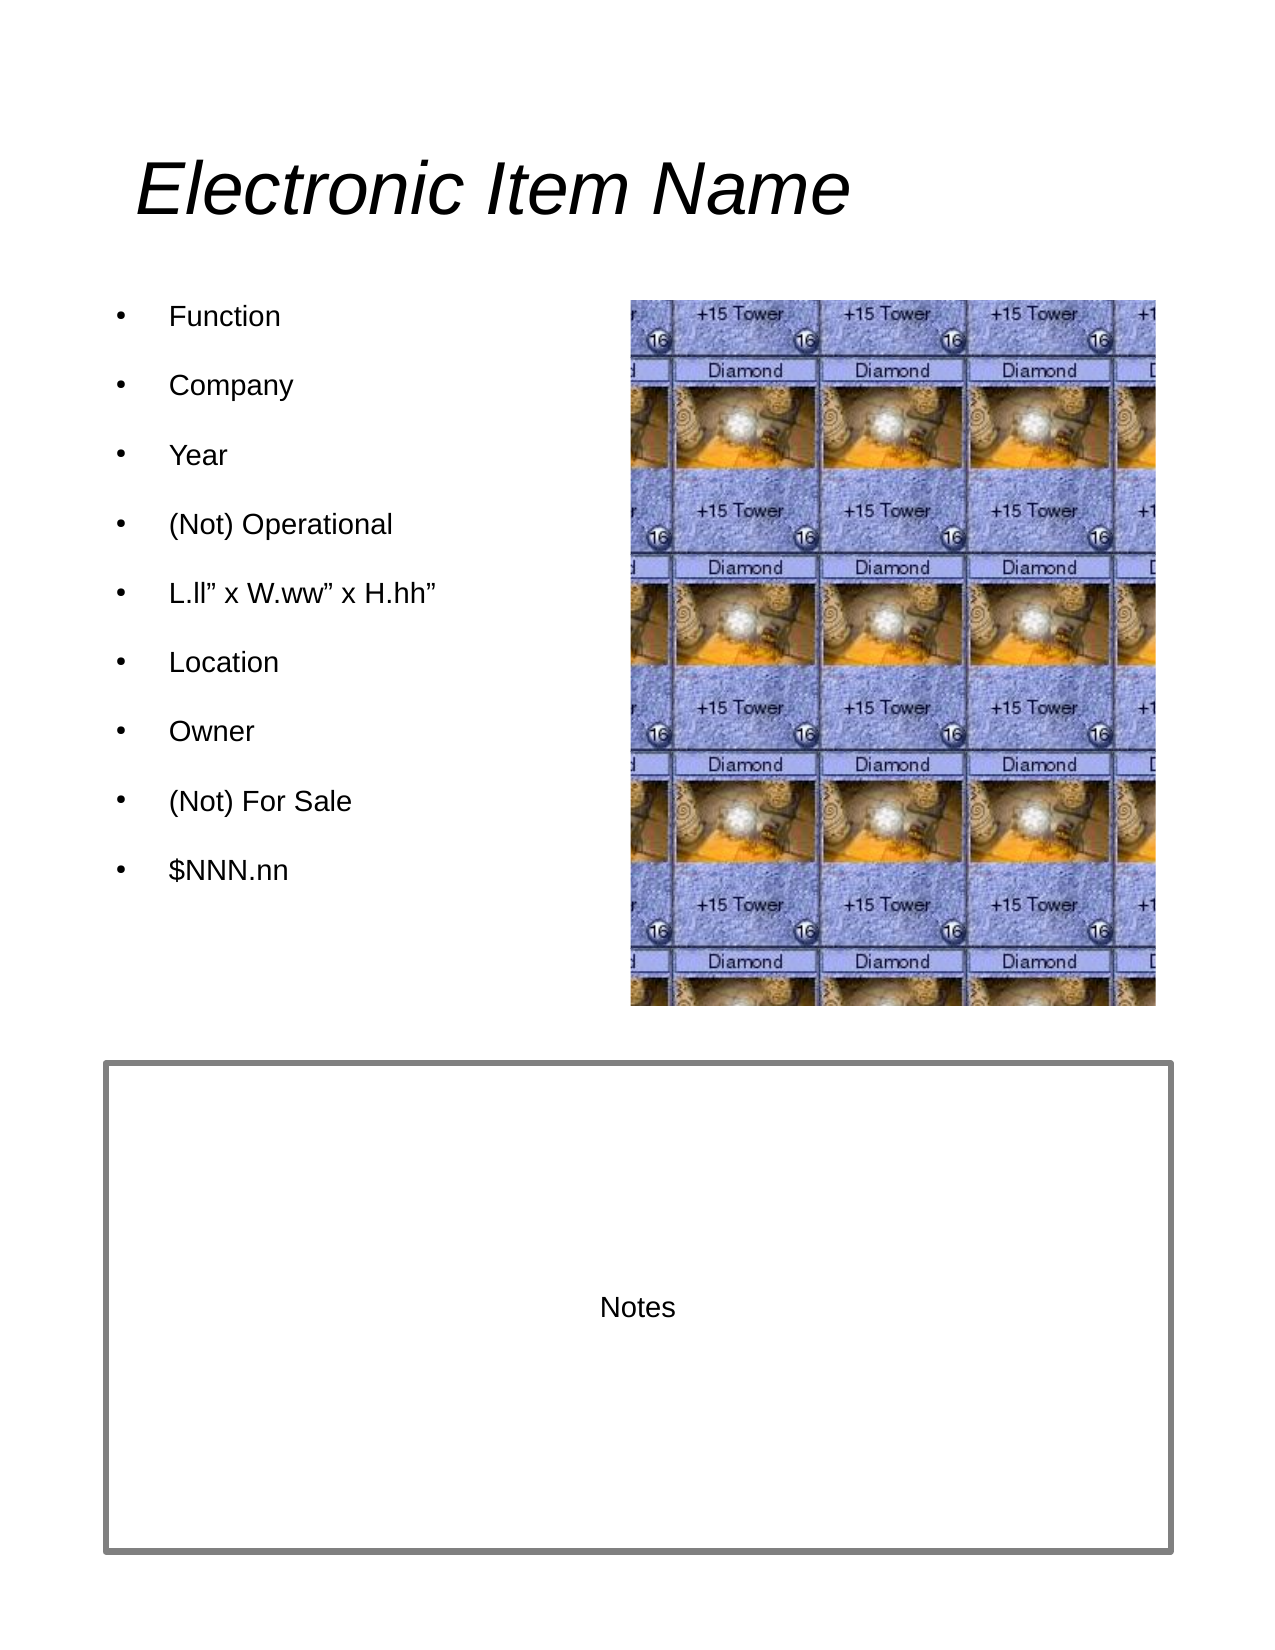

# Electronic Item Name
Function
Company
Year
(Not) Operational
L.ll” x W.ww” x H.hh”
Location
Owner
(Not) For Sale
$NNN.nn
Notes